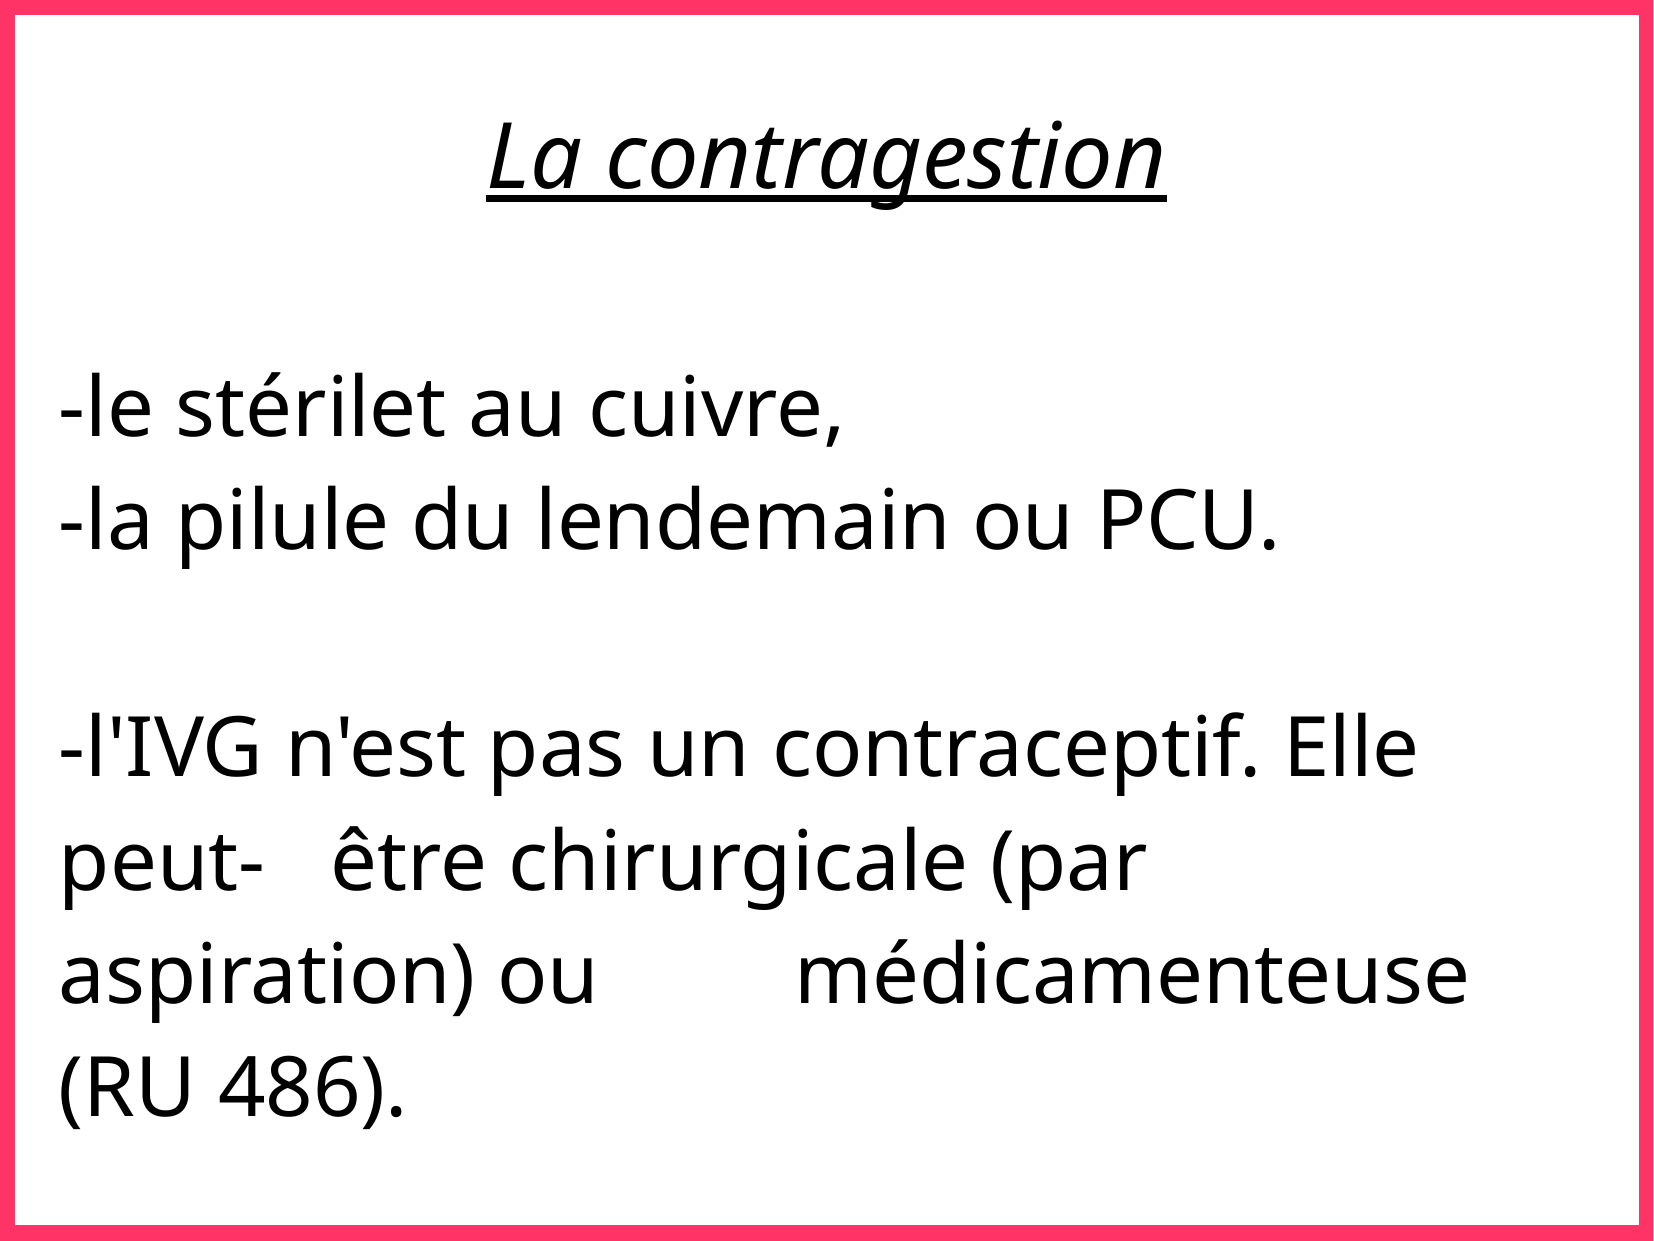

# La contragestion
-le stérilet au cuivre,
-la pilule du lendemain ou PCU.
-l'IVG n'est pas un contraceptif. Elle peut- être chirurgicale (par aspiration) ou médicamenteuse (RU 486).